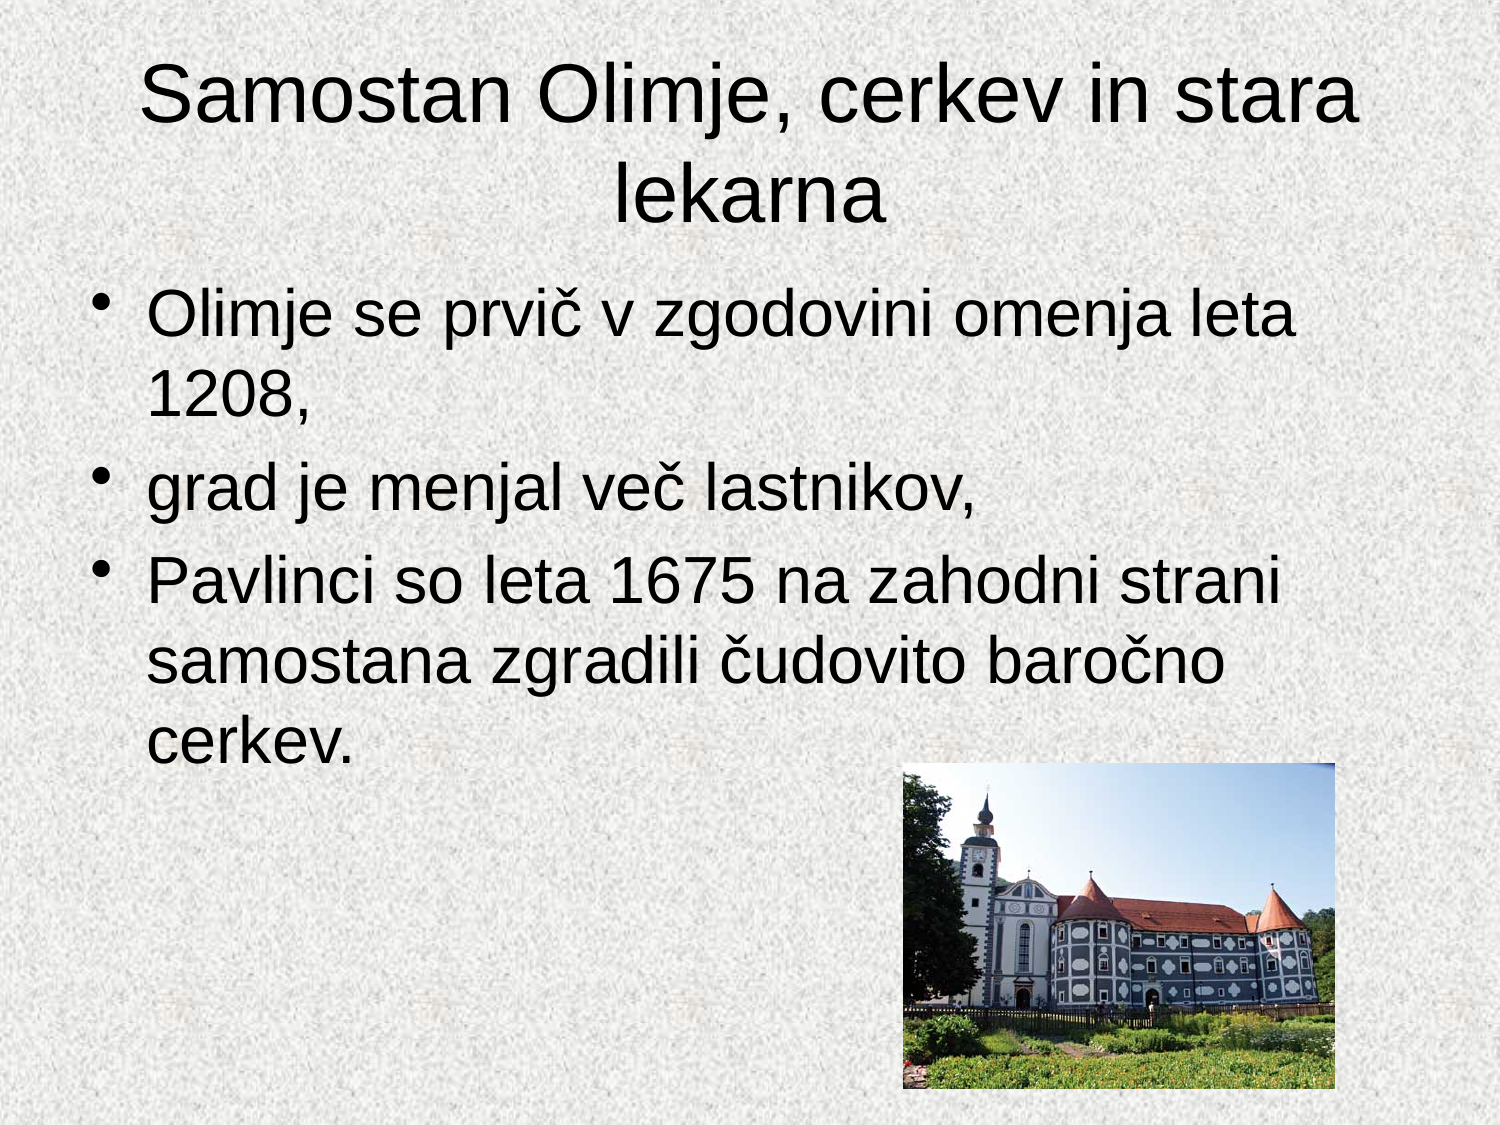

# Samostan Olimje, cerkev in stara lekarna
Olimje se prvič v zgodovini omenja leta 1208,
grad je menjal več lastnikov,
Pavlinci so leta 1675 na zahodni strani samostana zgradili čudovito baročno cerkev.